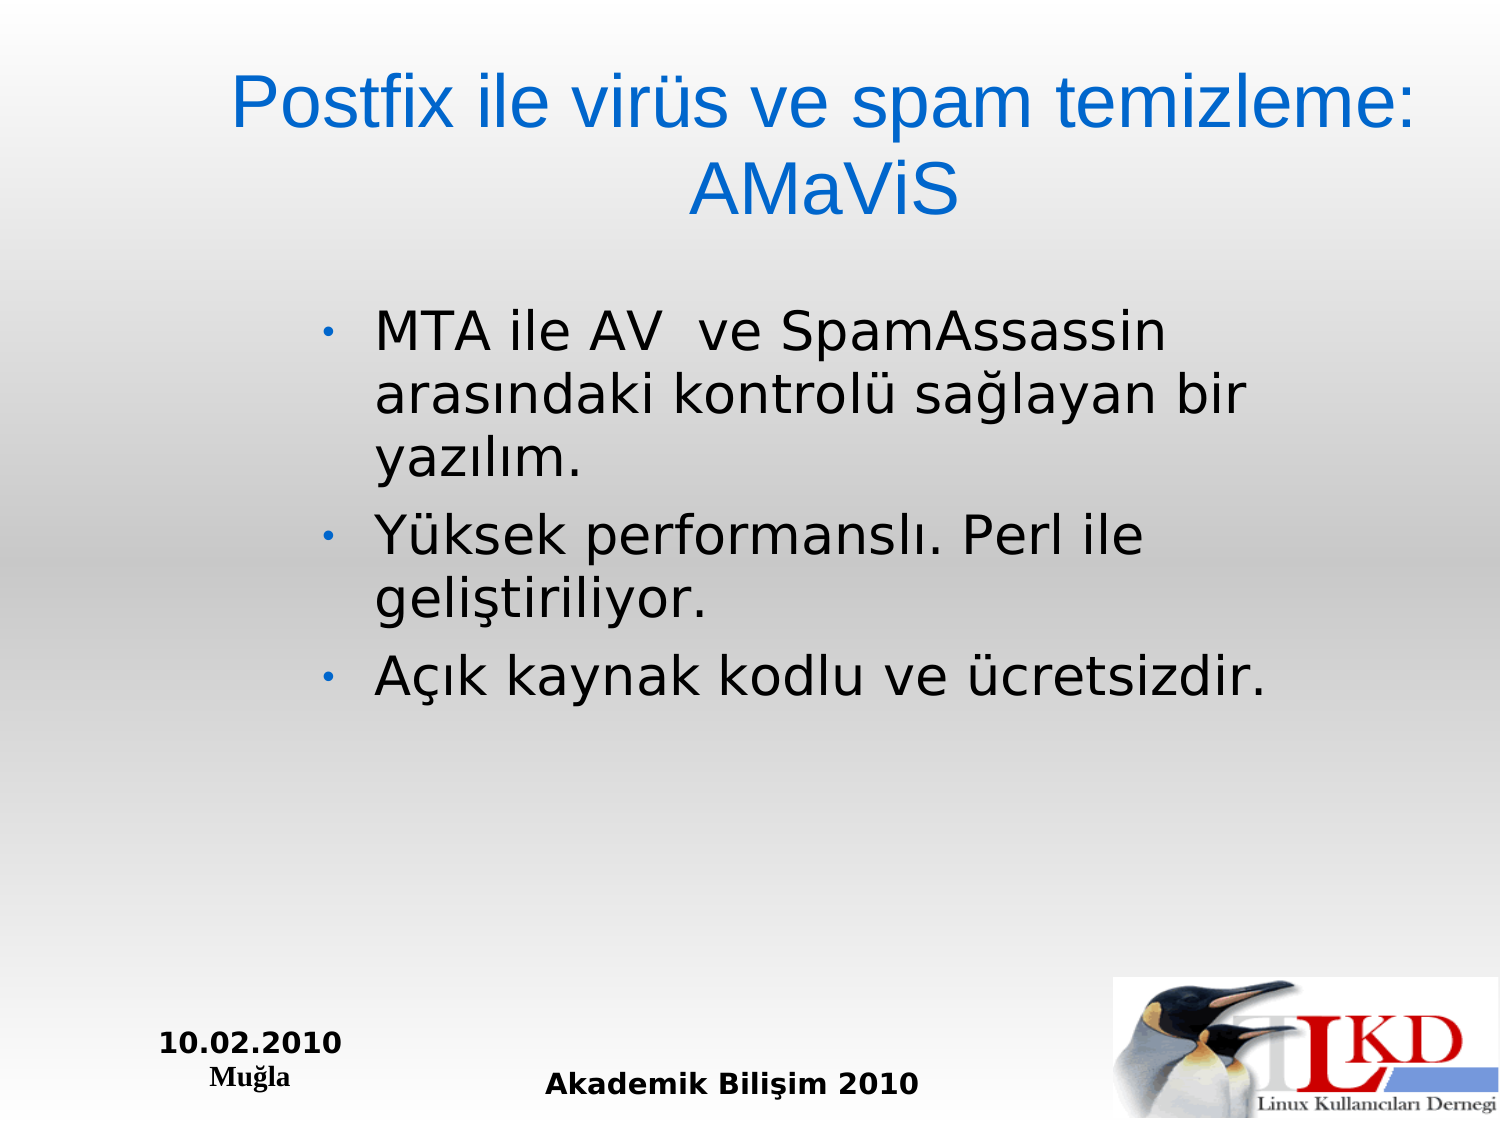

# Postfix ile virüs ve spam temizleme: AMaViS
MTA ile AV ve SpamAssassin arasındaki kontrolü sağlayan bir yazılım.
Yüksek performanslı. Perl ile geliştiriliyor.
Açık kaynak kodlu ve ücretsizdir.